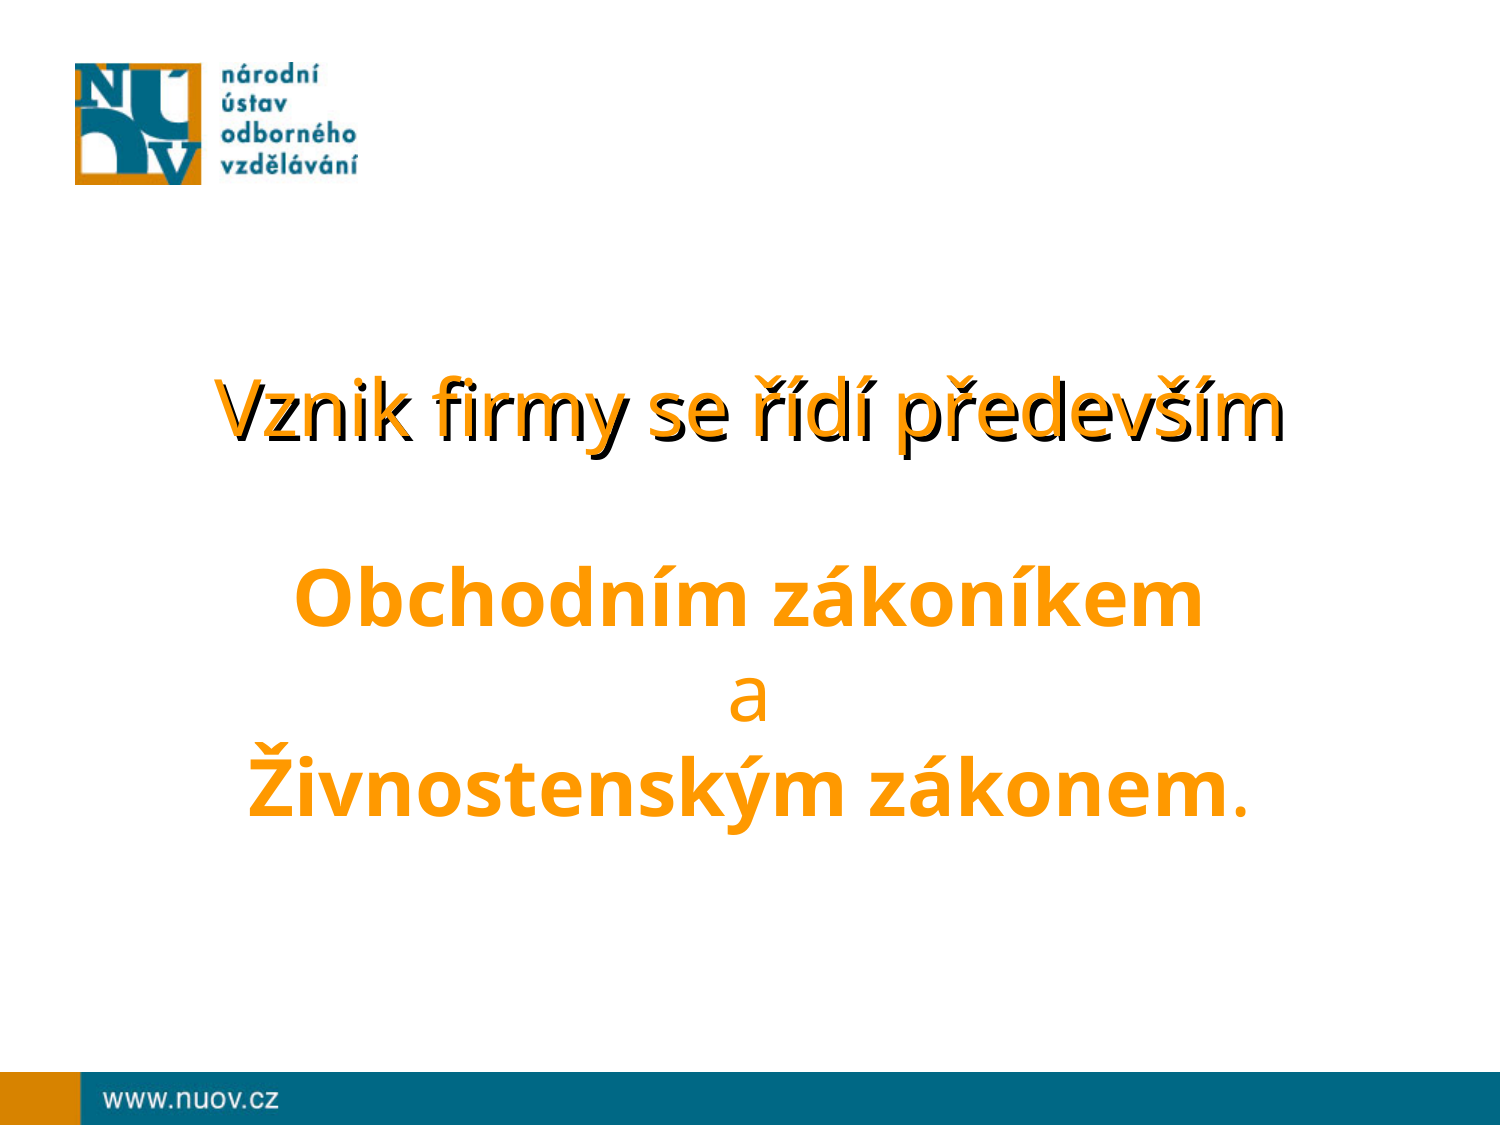

Vznik firmy se řídí především
Obchodním zákoníkem
 a
Živnostenským zákonem.